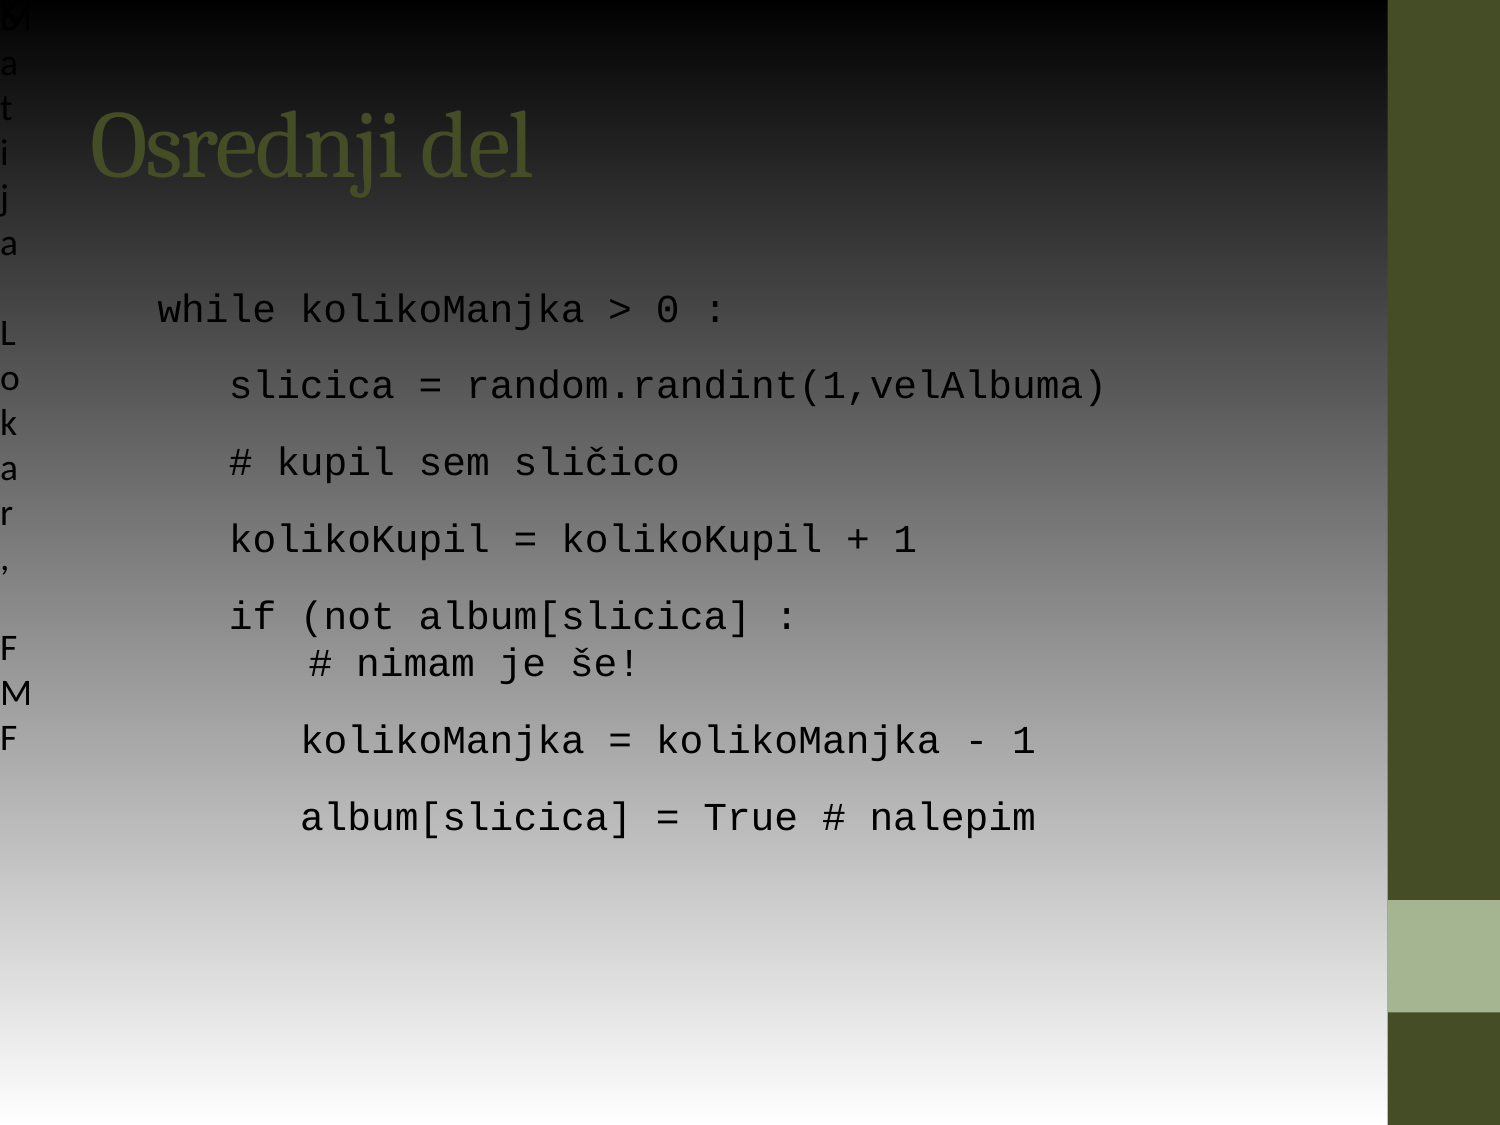

Matija Lokar, FMF
# Osrednji del
 while kolikoManjka > 0 :
 slicica = random.randint(1,velAlbuma)
 # kupil sem sličico
 kolikoKupil = kolikoKupil + 1
 if (not album[slicica] :
 # nimam je še!
 kolikoManjka = kolikoManjka - 1
 album[slicica] = True # nalepim